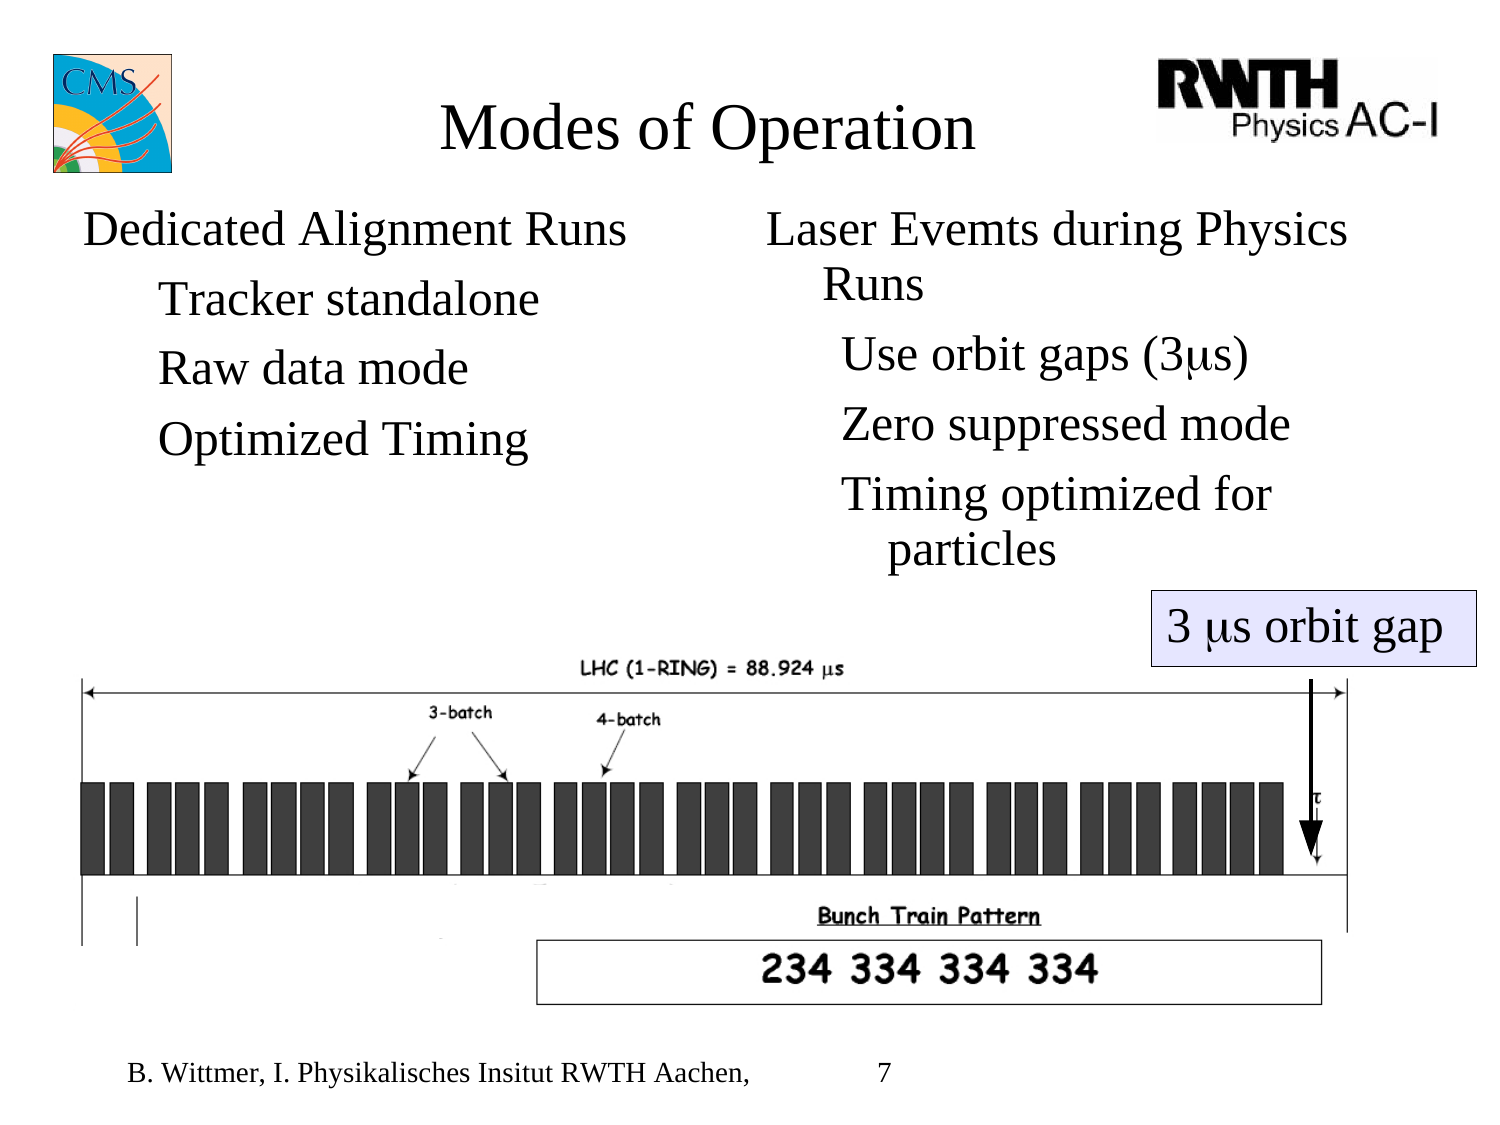

# Modes of Operation
Dedicated Alignment Runs
Tracker standalone
Raw data mode
Optimized Timing
Laser Evemts during Physics Runs
Use orbit gaps (3ms)
Zero suppressed mode
Timing optimized for particles
3 ms orbit gap